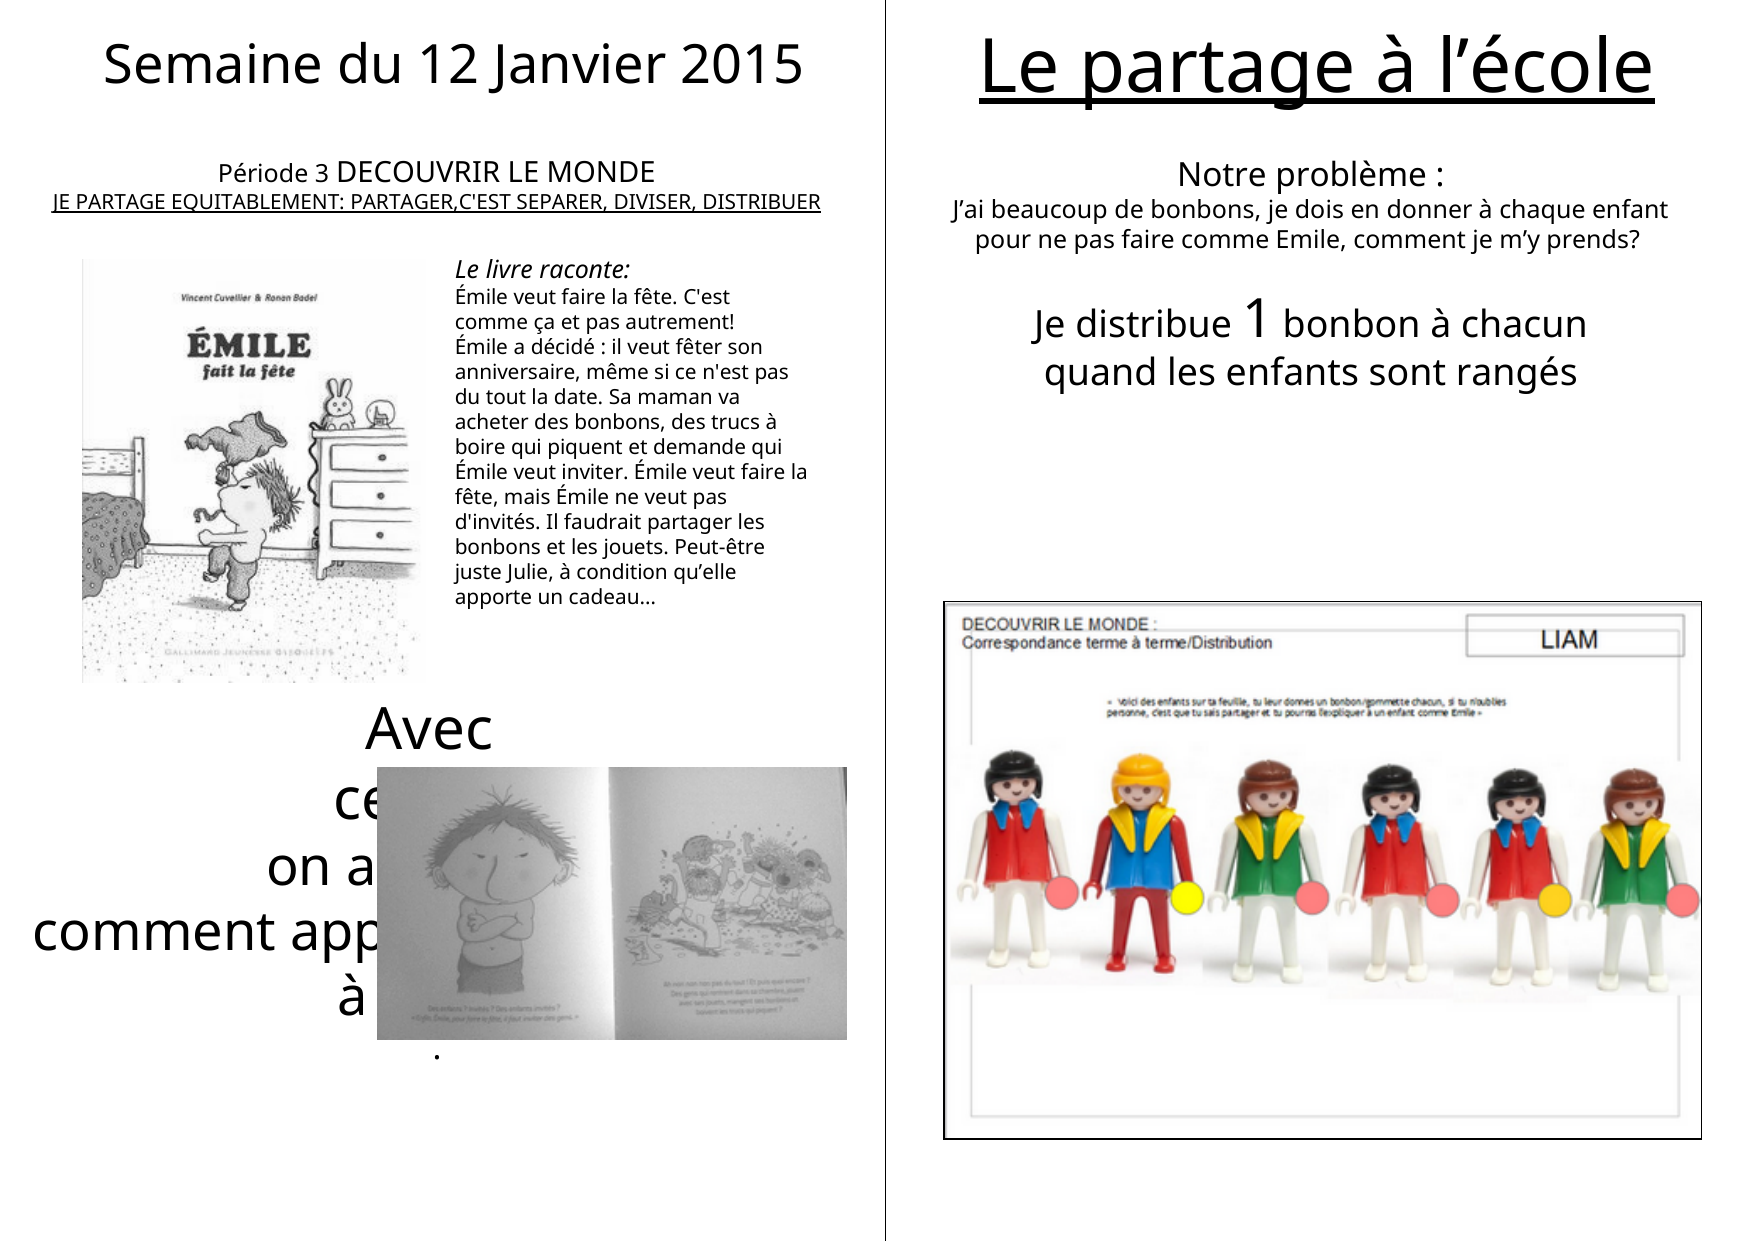

Le partage à l’école
Semaine du 12 Janvier 2015
Période 3 DECOUVRIR LE MONDE
JE PARTAGE EQUITABLEMENT: PARTAGER,C'EST SEPARER, DIVISER, DISTRIBUER
Notre problème :
J’ai beaucoup de bonbons, je dois en donner à chaque enfant pour ne pas faire comme Emile, comment je m’y prends?
Je distribue 1 bonbon à chacun
quand les enfants sont rangés
Le livre raconte:
Émile veut faire la fête. C'est comme ça et pas autrement!
Émile a décidé : il veut fêter son anniversaire, même si ce n'est pas du tout la date. Sa maman va acheter des bonbons, des trucs à boire qui piquent et demande qui Émile veut inviter. Émile veut faire la fête, mais Émile ne veut pas d'invités. Il faudrait partager les bonbons et les jouets. Peut-être juste Julie, à condition qu’elle apporte un cadeau…
Avec
ce livre,
on a cherché
comment apprendre à partager à Emile
.